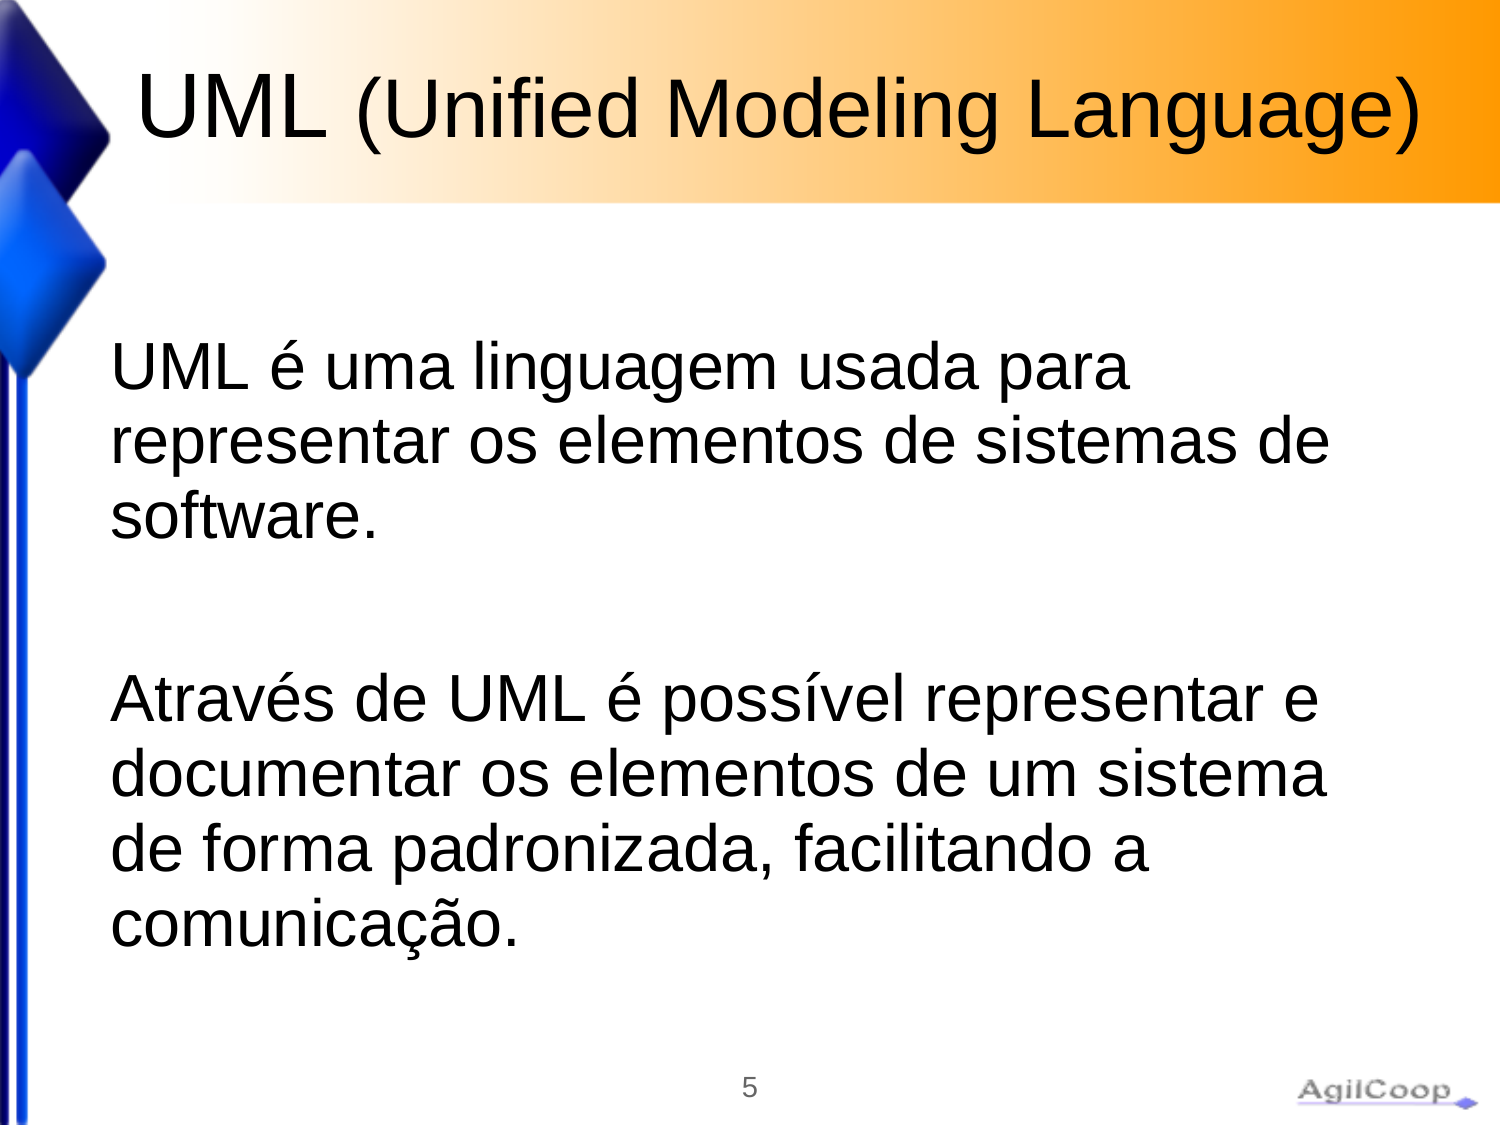

# UML (Unified Modeling Language)
UML é uma linguagem usada para representar os elementos de sistemas de software.
Através de UML é possível representar e documentar os elementos de um sistema de forma padronizada, facilitando a comunicação.
5